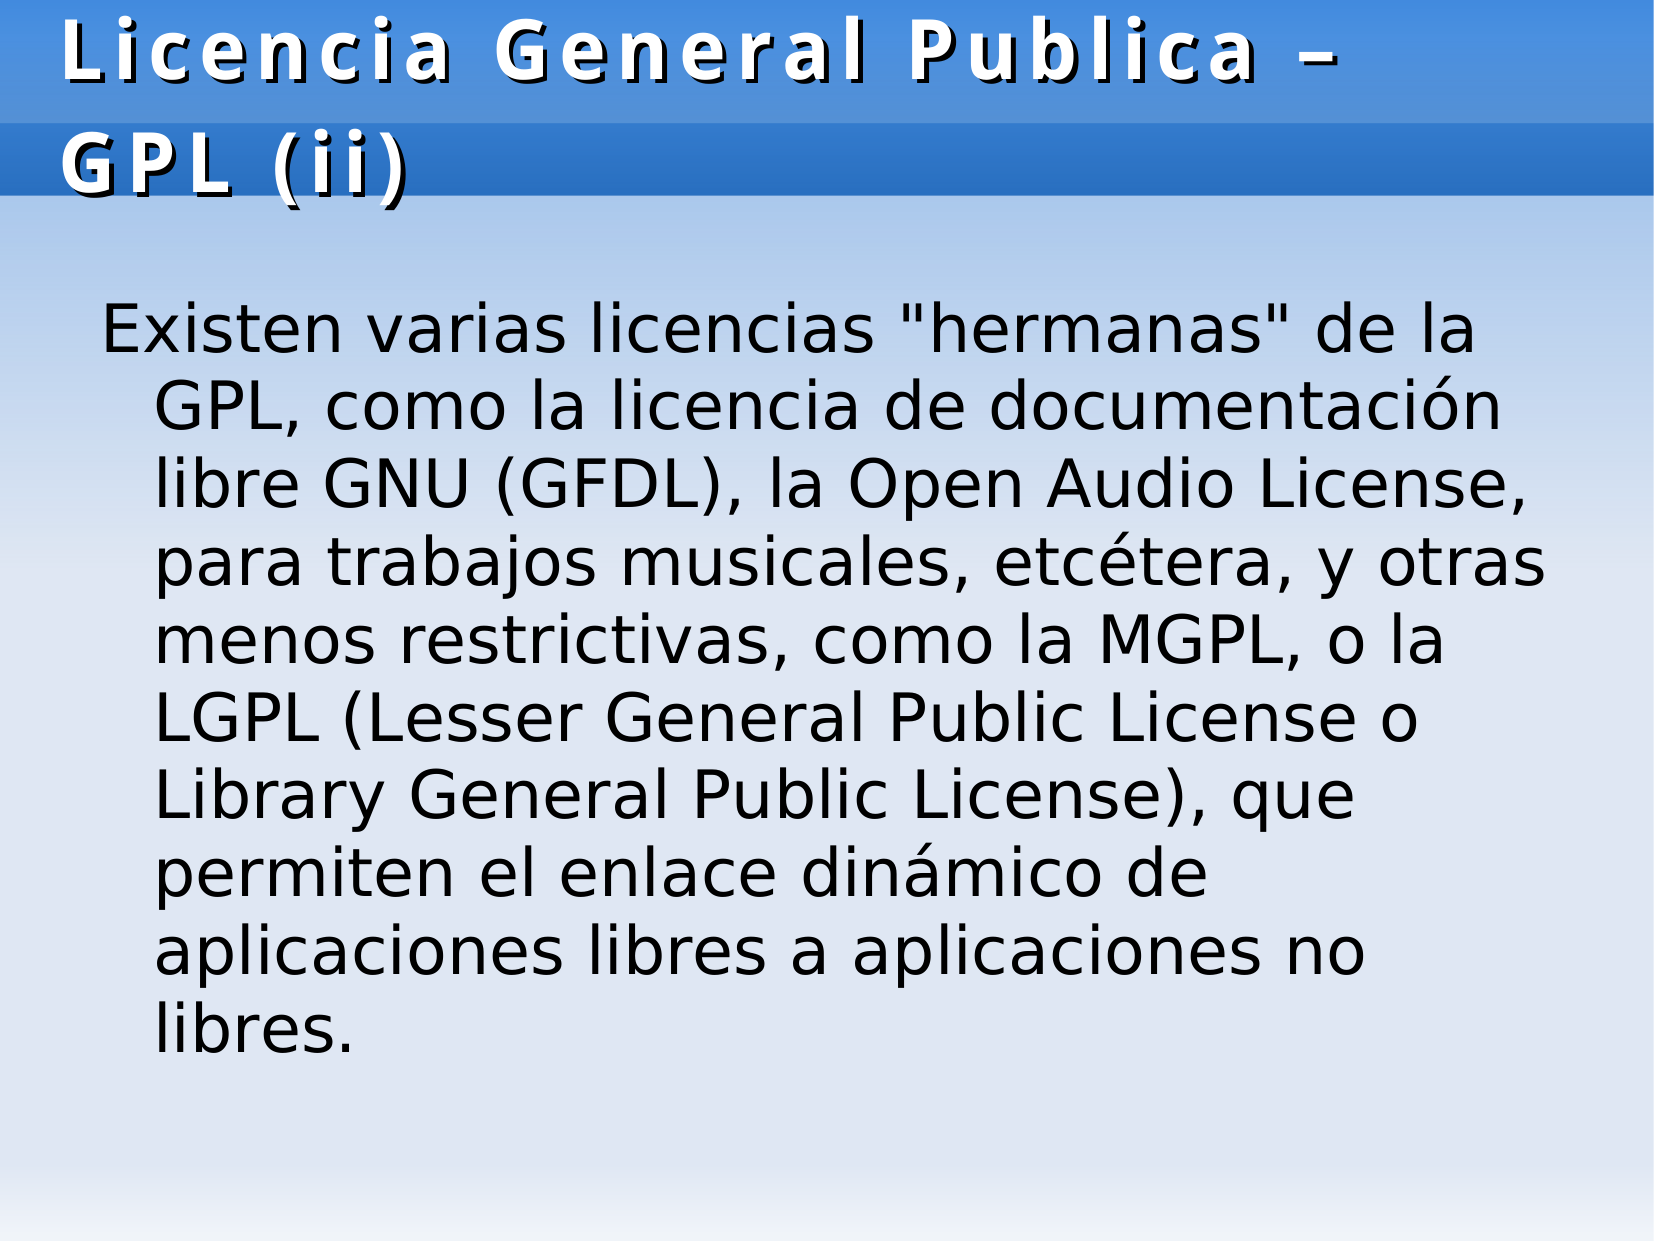

# Licencia General Publica – GPL (ii)
Existen varias licencias "hermanas" de la GPL, como la licencia de documentación libre GNU (GFDL), la Open Audio License, para trabajos musicales, etcétera, y otras menos restrictivas, como la MGPL, o la LGPL (Lesser General Public License o Library General Public License), que permiten el enlace dinámico de aplicaciones libres a aplicaciones no libres.